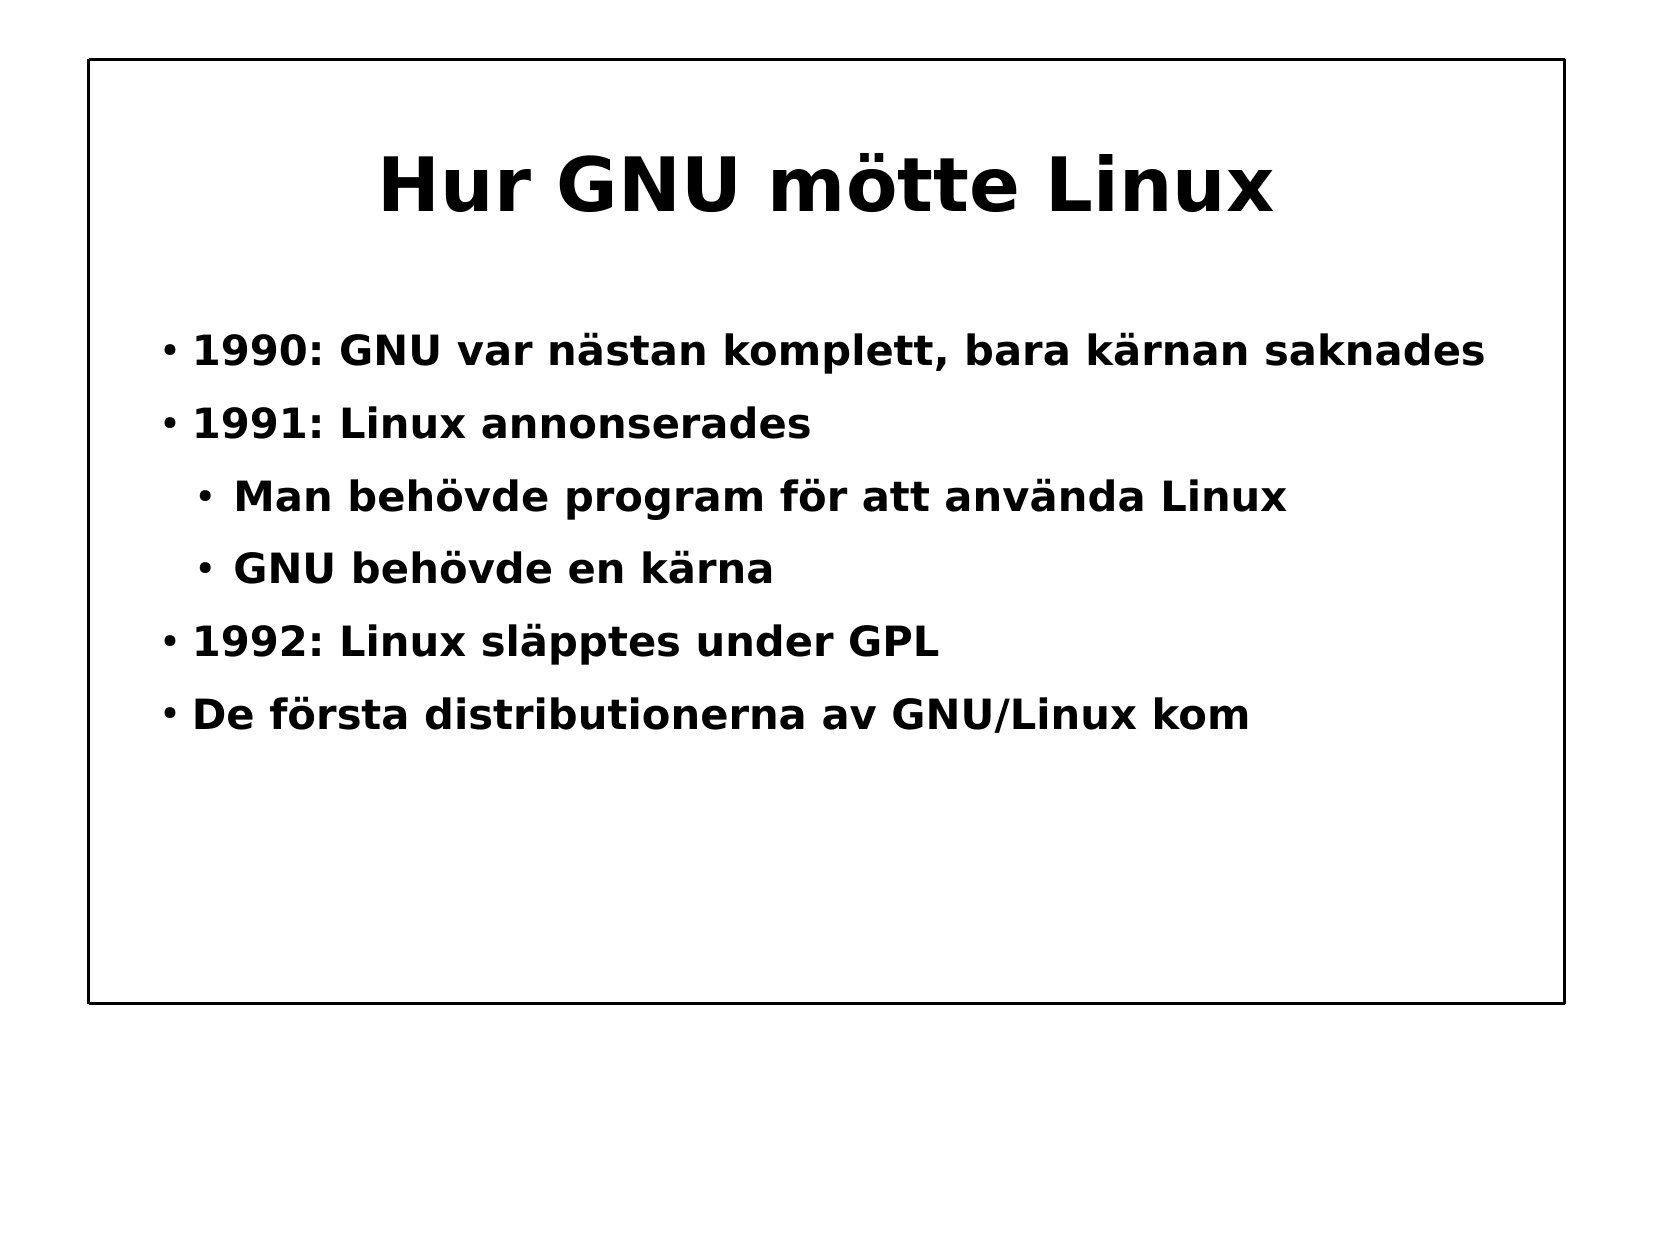

Hur GNU mötte Linux
 1990: GNU var nästan komplett, bara kärnan saknades
 1991: Linux annonserades
Man behövde program för att använda Linux
GNU behövde en kärna
 1992: Linux släpptes under GPL
 De första distributionerna av GNU/Linux kom